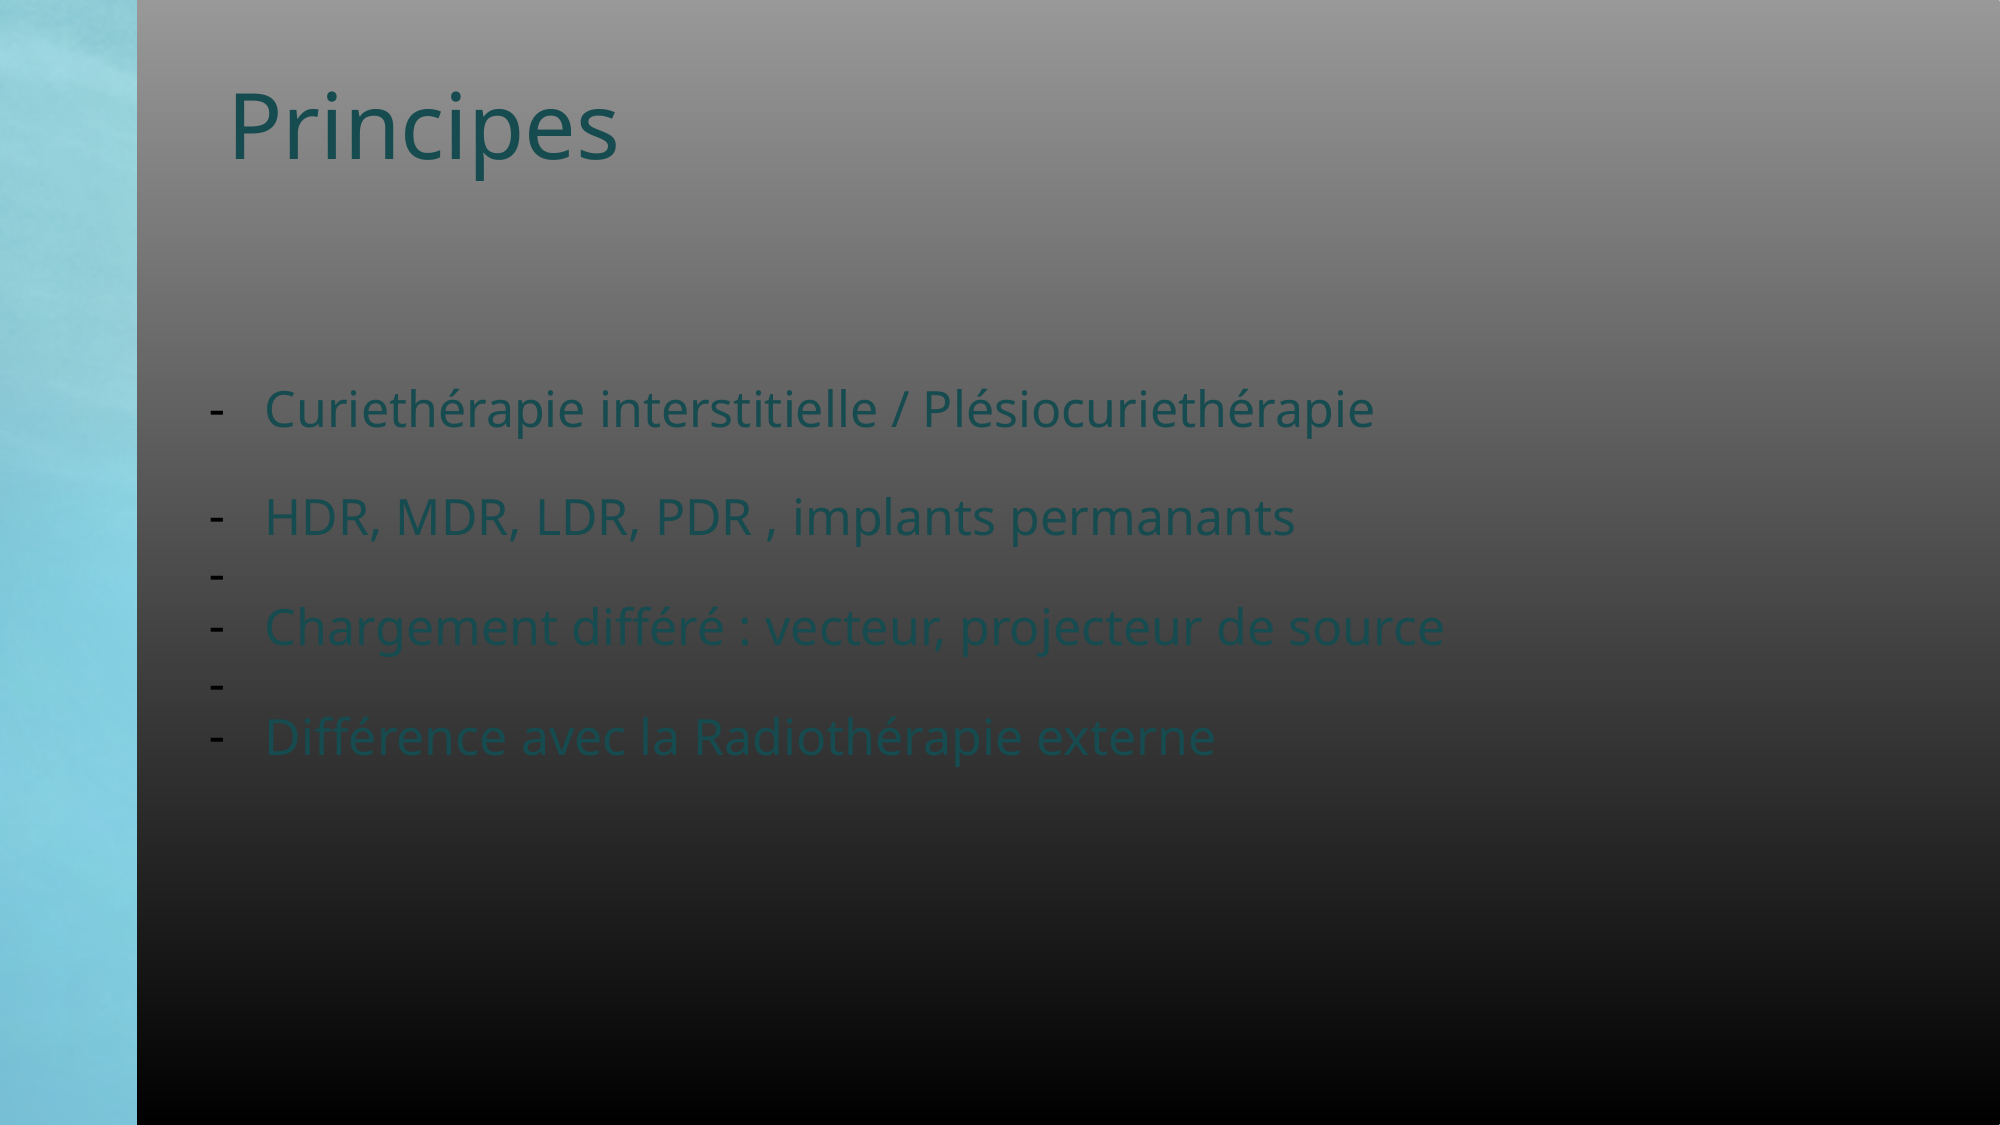

# Principes
Curiethérapie interstitielle / Plésiocuriethérapie
HDR, MDR, LDR, PDR , implants permanants
Chargement différé : vecteur, projecteur de source
Différence avec la Radiothérapie externe